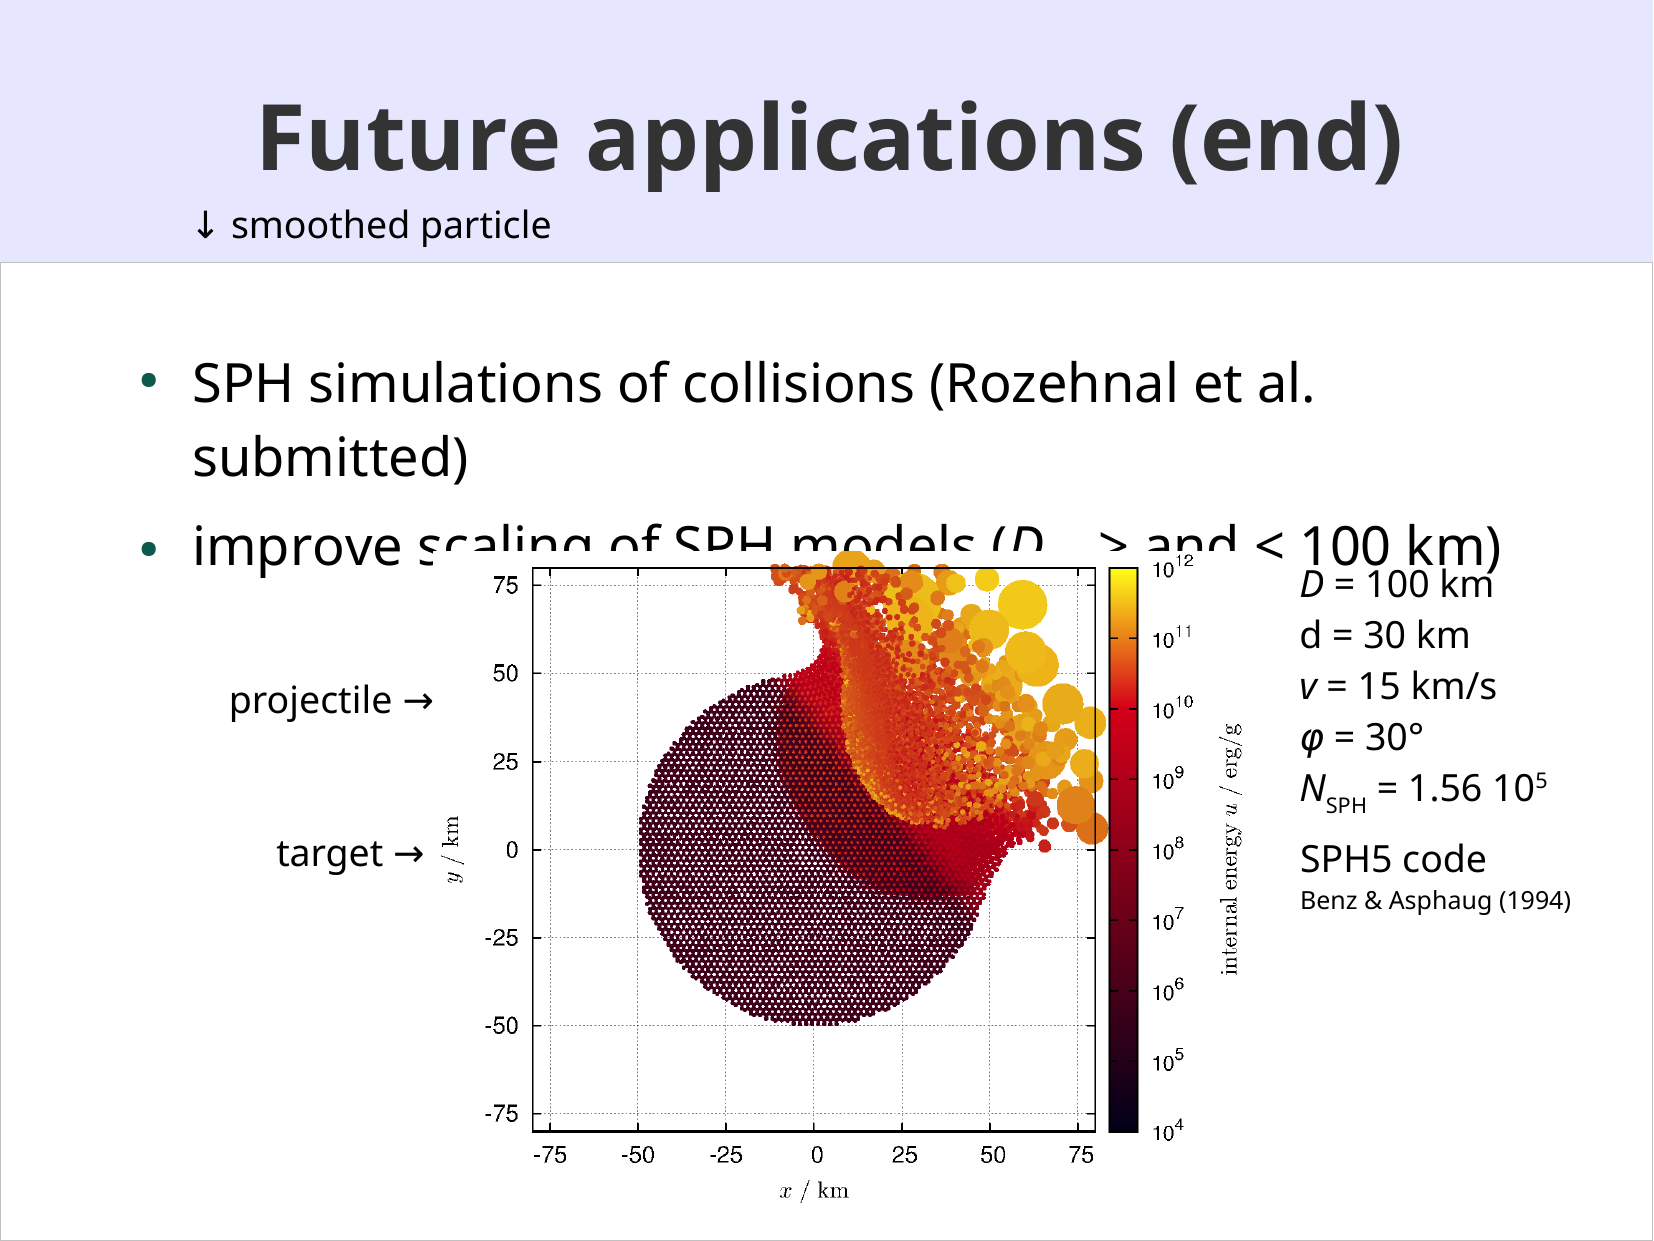

# Future applications (end)
↓ smoothed particle
SPH simulations of collisions (Rozehnal et al. submitted)
improve scaling of SPH models (DPB > and < 100 km)
D = 100 km
d = 30 km
v = 15 km/s
φ = 30°
NSPH = 1.56 105
projectile →
target →
SPH5 code
Benz & Asphaug (1994)